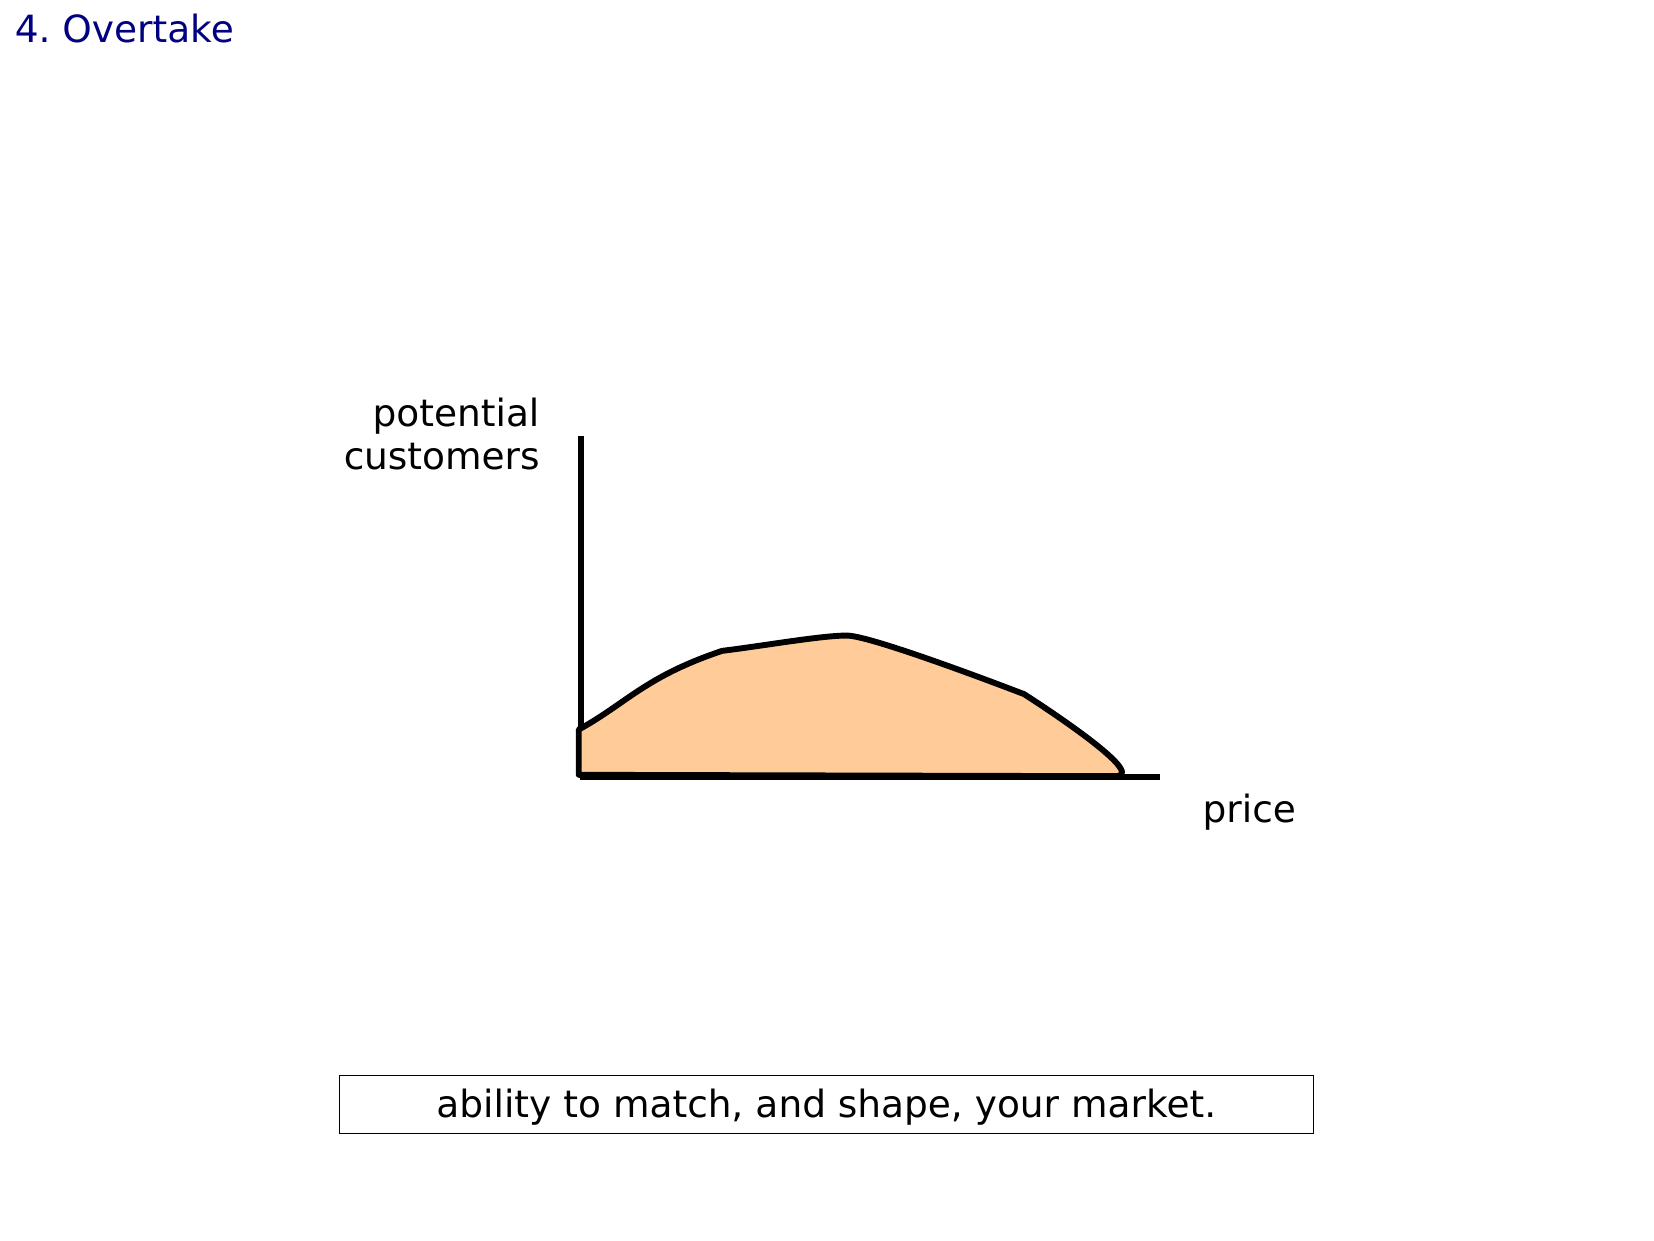

4. Overtake
potential customers
price
ability to match, and shape, your market.